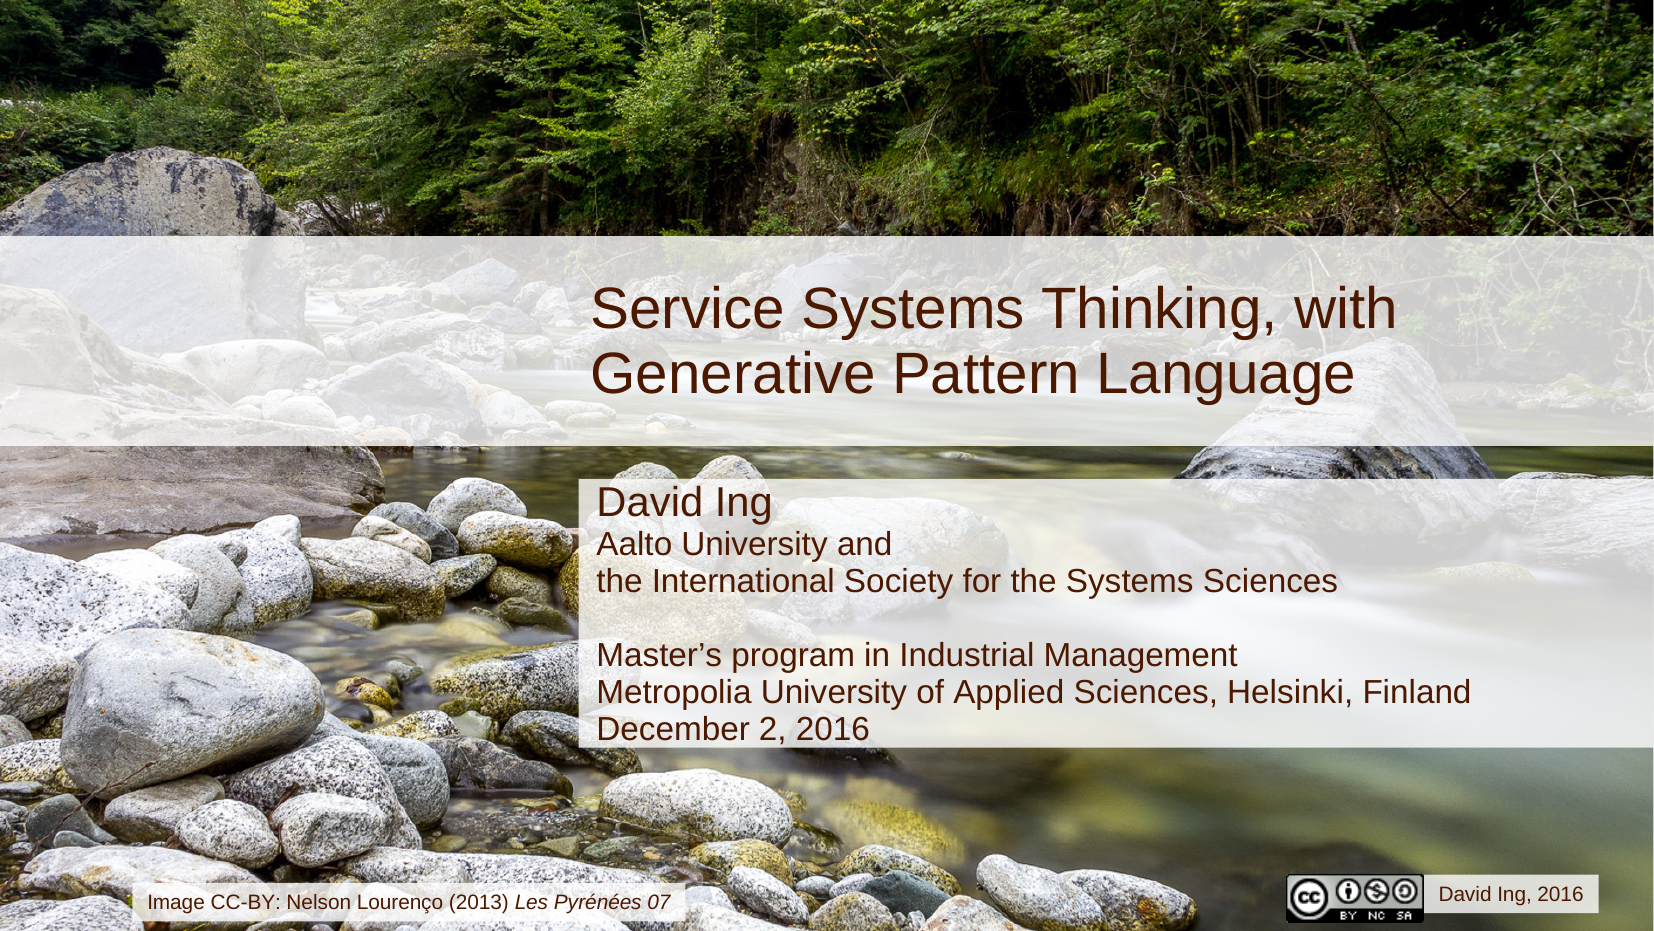

# Service Systems Thinking, with Generative Pattern Language
David Ing
Aalto University and
the International Society for the Systems Sciences
Master’s program in Industrial Management
Metropolia University of Applied Sciences, Helsinki, Finland
December 2, 2016
David Ing, 2016
1
Service Systems Thinking
December 2016